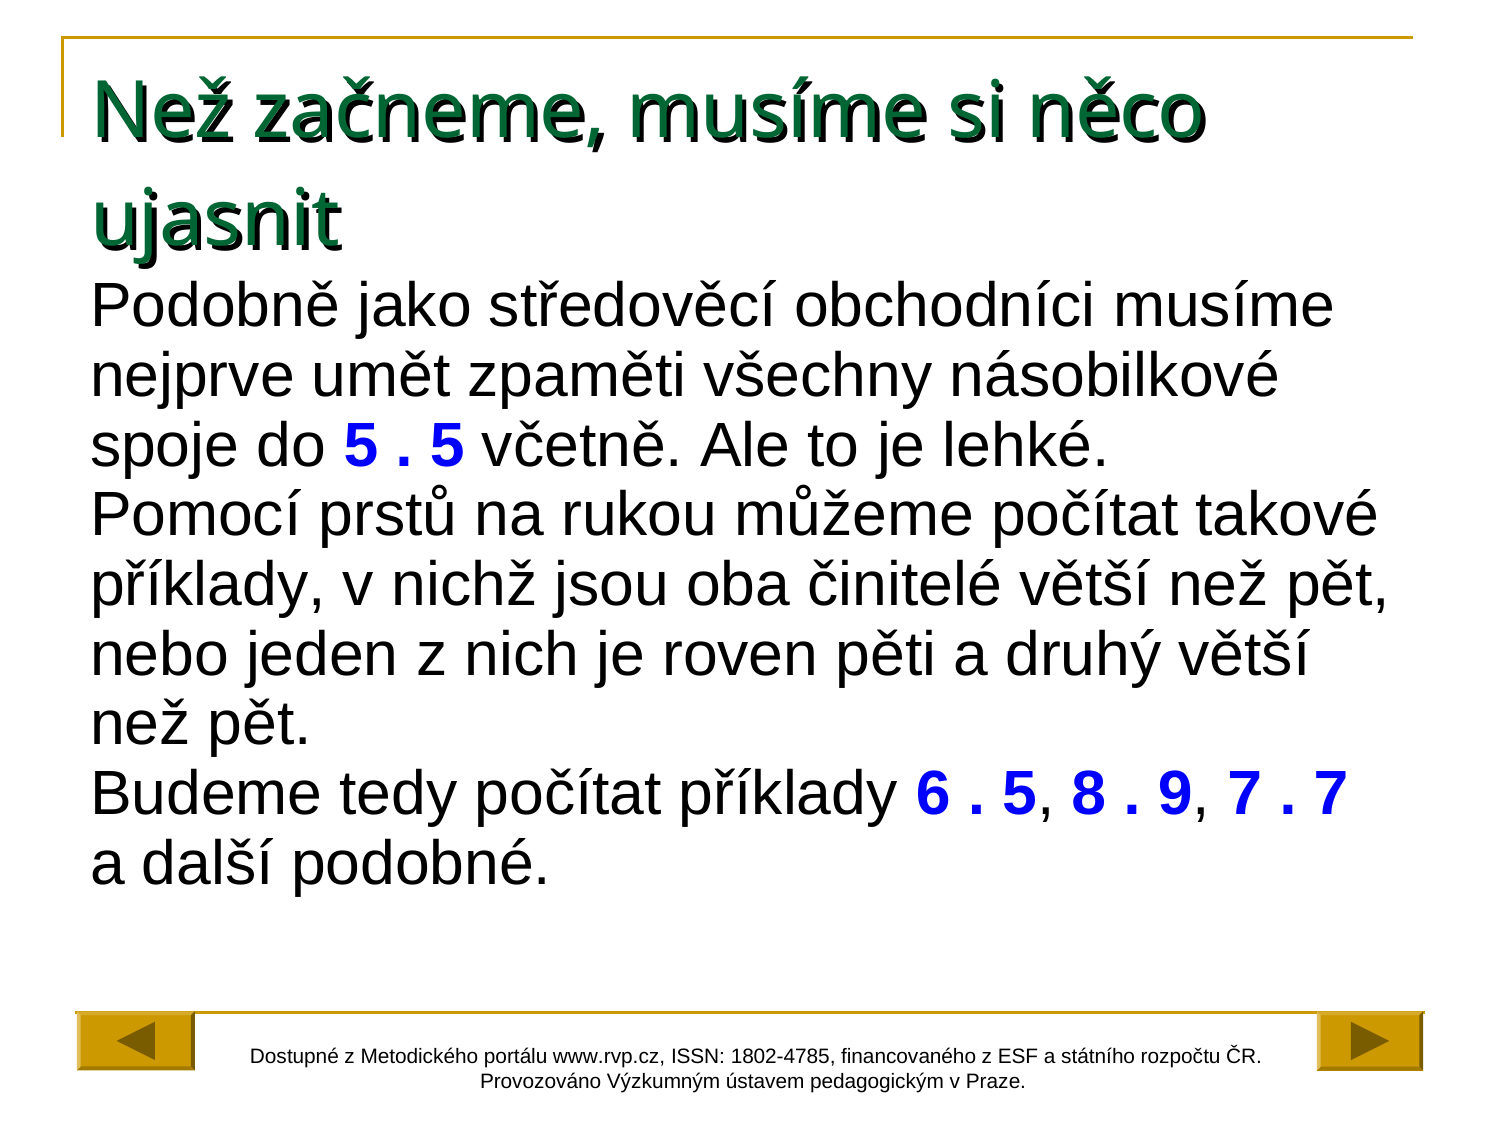

# Než začneme, musíme si něco ujasnit
Podobně jako středověcí obchodníci musíme nejprve umět zpaměti všechny násobilkové spoje do 5 . 5 včetně. Ale to je lehké.
Pomocí prstů na rukou můžeme počítat takové příklady, v nichž jsou oba činitelé větší než pět, nebo jeden z nich je roven pěti a druhý větší než pět.
Budeme tedy počítat příklady 6 . 5, 8 . 9, 7 . 7
a další podobné.